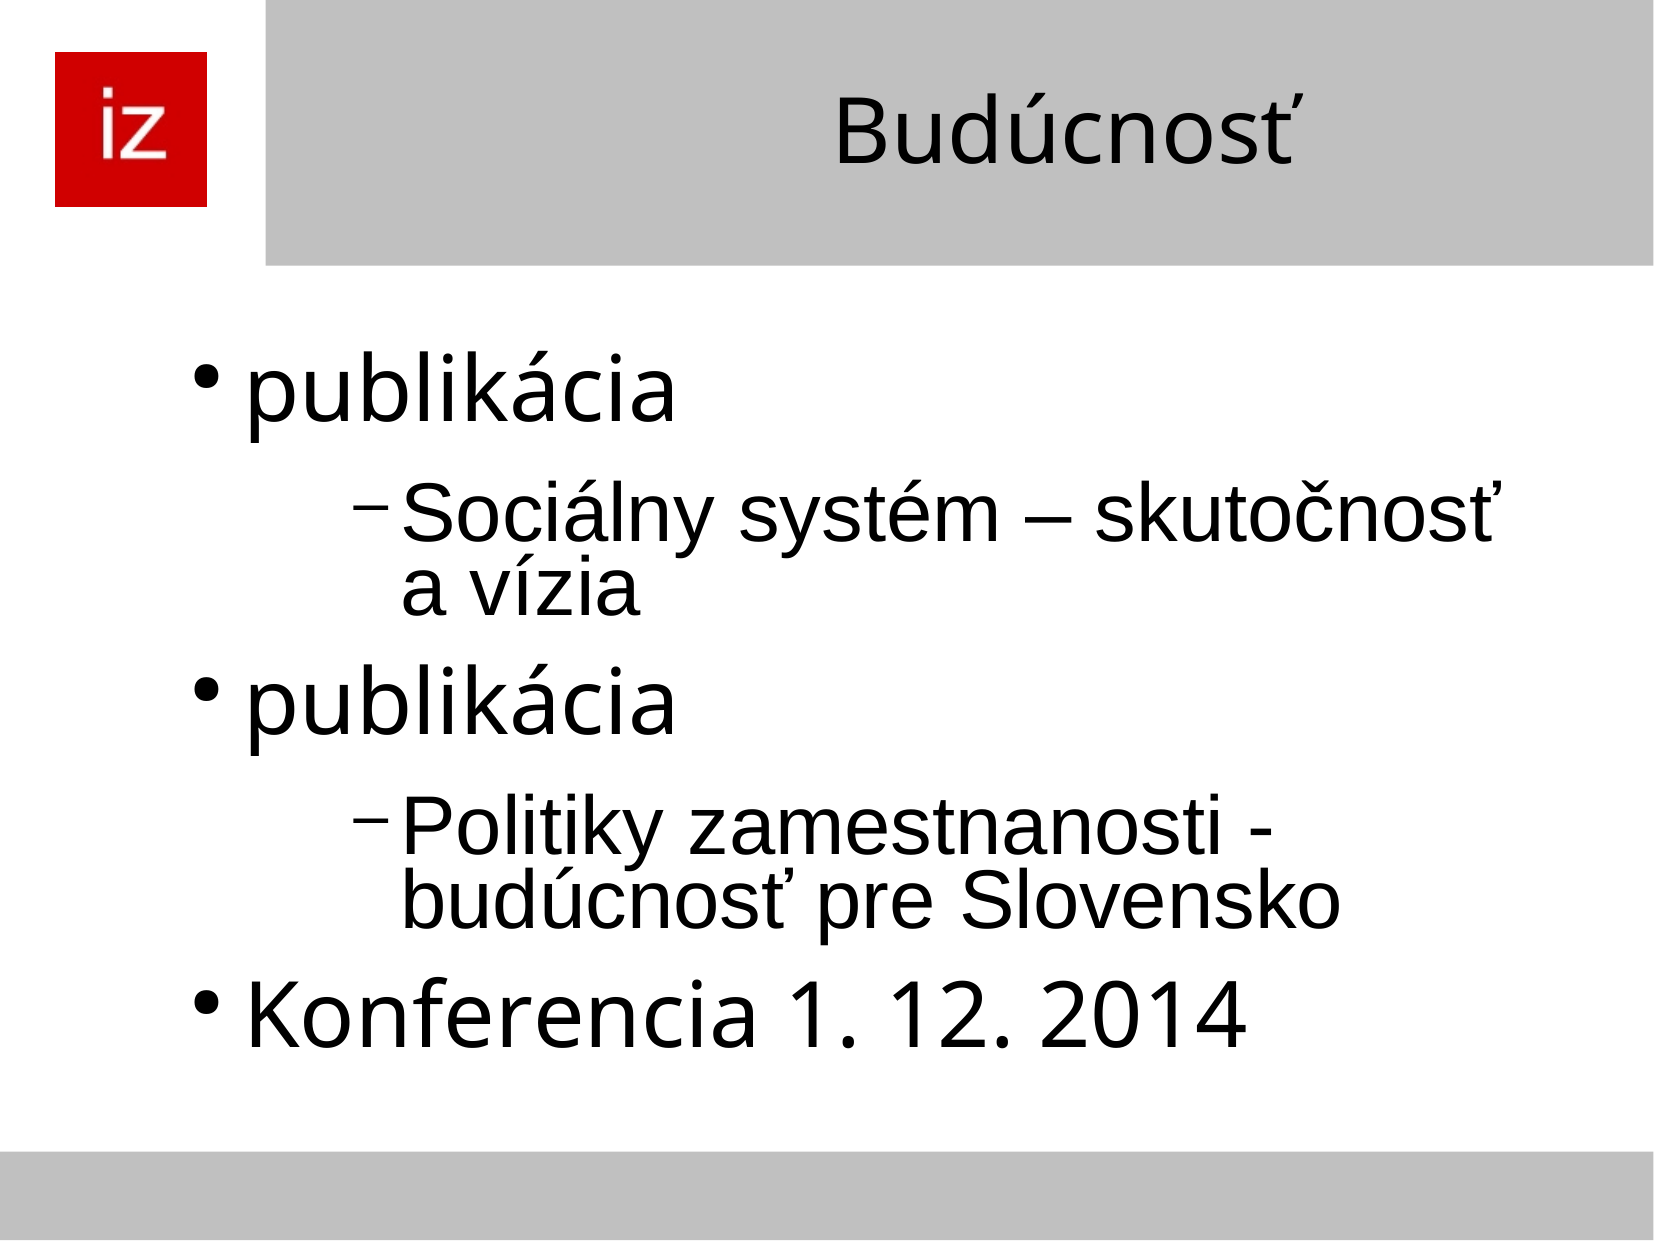

# Budúcnosť
publikácia
Sociálny systém – skutočnosť a vízia
publikácia
Politiky zamestnanosti - budúcnosť pre Slovensko
Konferencia 1. 12. 2014